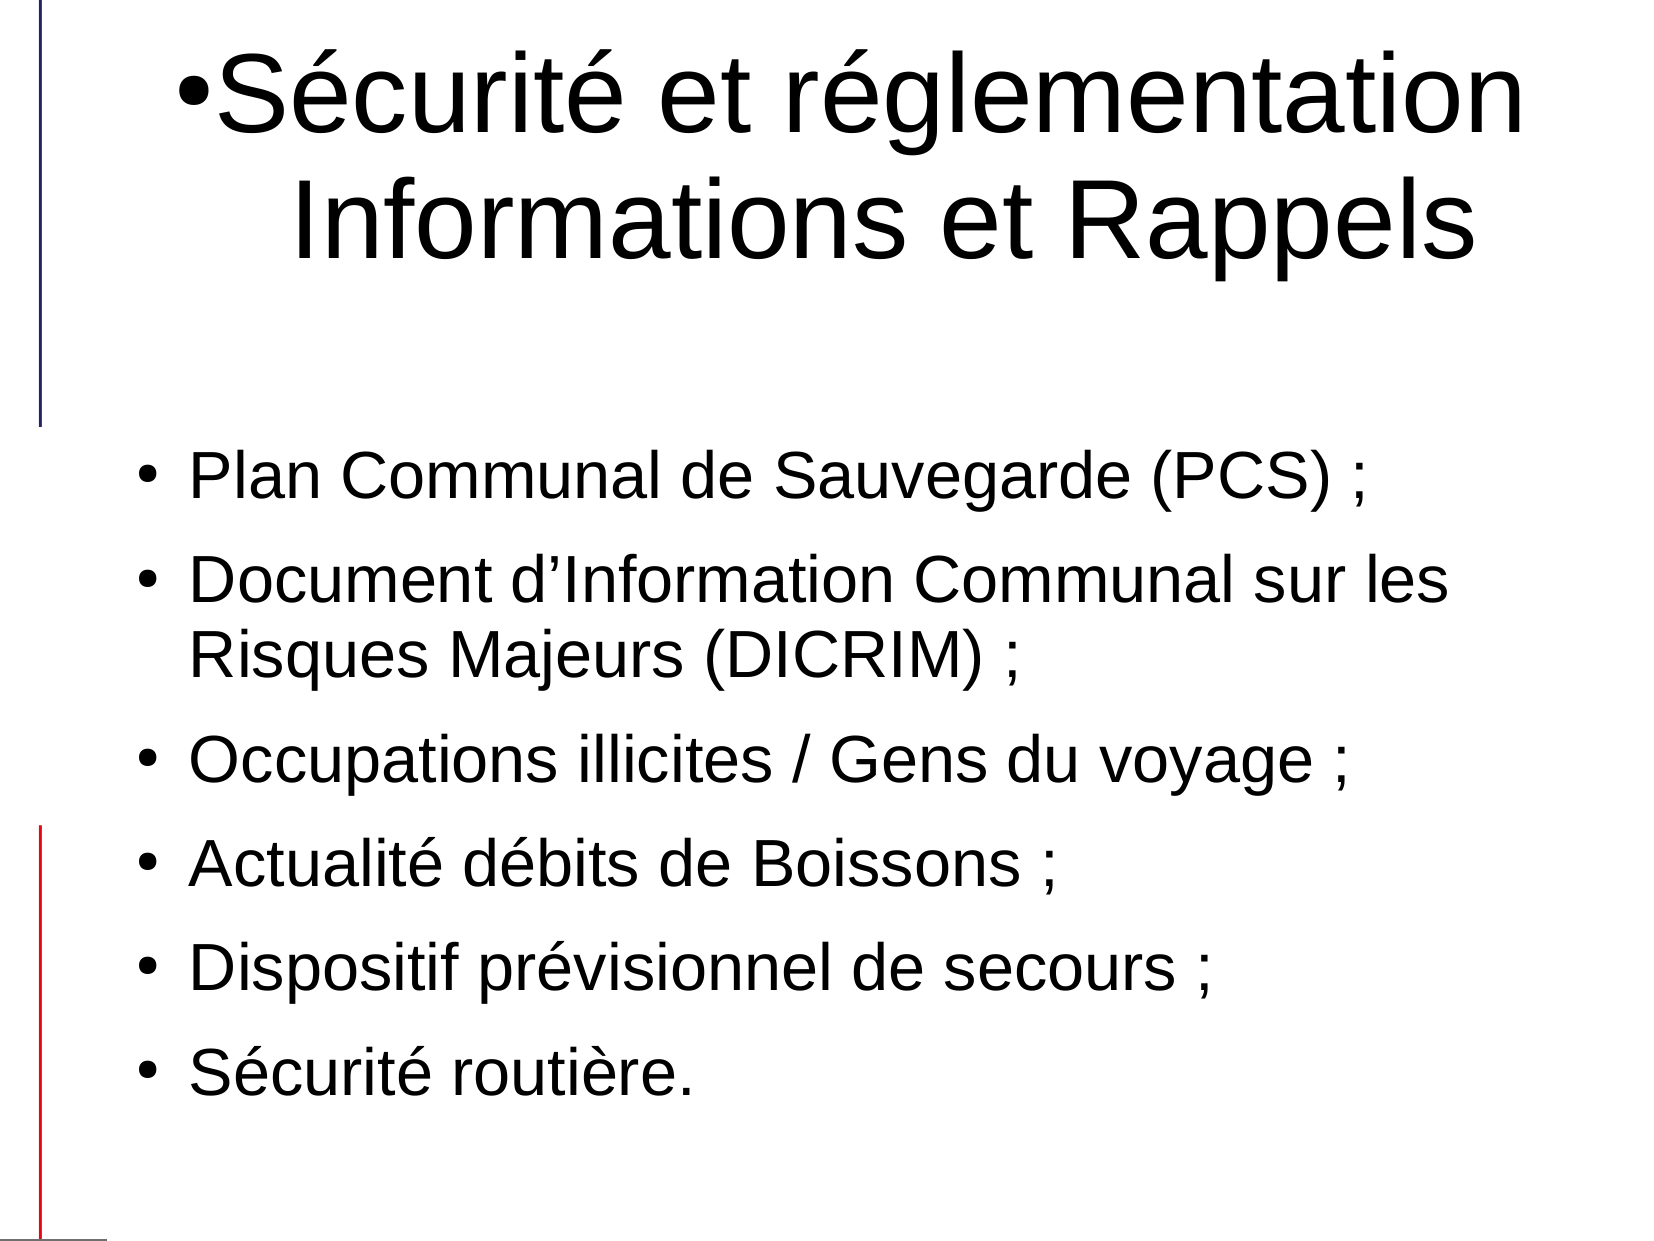

# Sécurité et réglementation Informations et Rappels
Plan Communal de Sauvegarde (PCS) ;
Document d’Information Communal sur les Risques Majeurs (DICRIM) ;
Occupations illicites / Gens du voyage ;
Actualité débits de Boissons ;
Dispositif prévisionnel de secours ;
Sécurité routière.